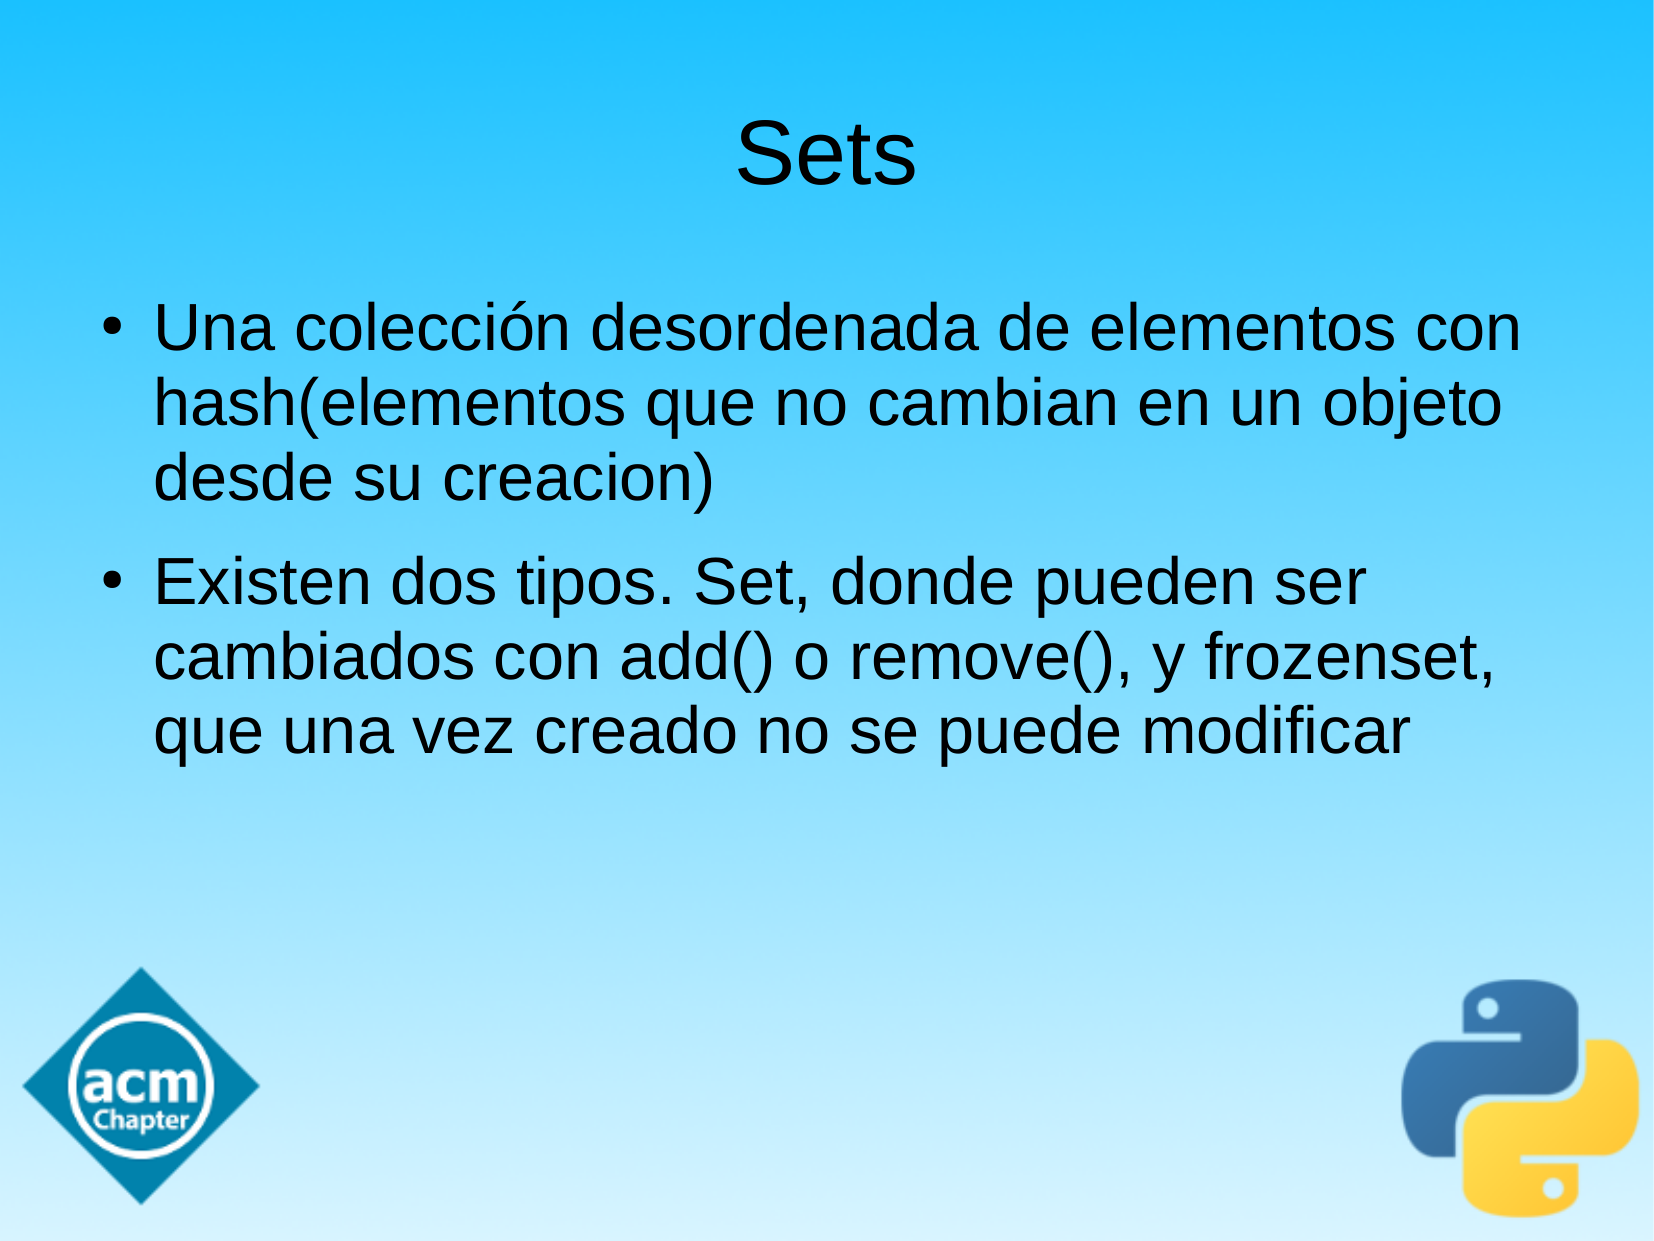

# Sets
Una colección desordenada de elementos con hash(elementos que no cambian en un objeto desde su creacion)
Existen dos tipos. Set, donde pueden ser cambiados con add() o remove(), y frozenset, que una vez creado no se puede modificar